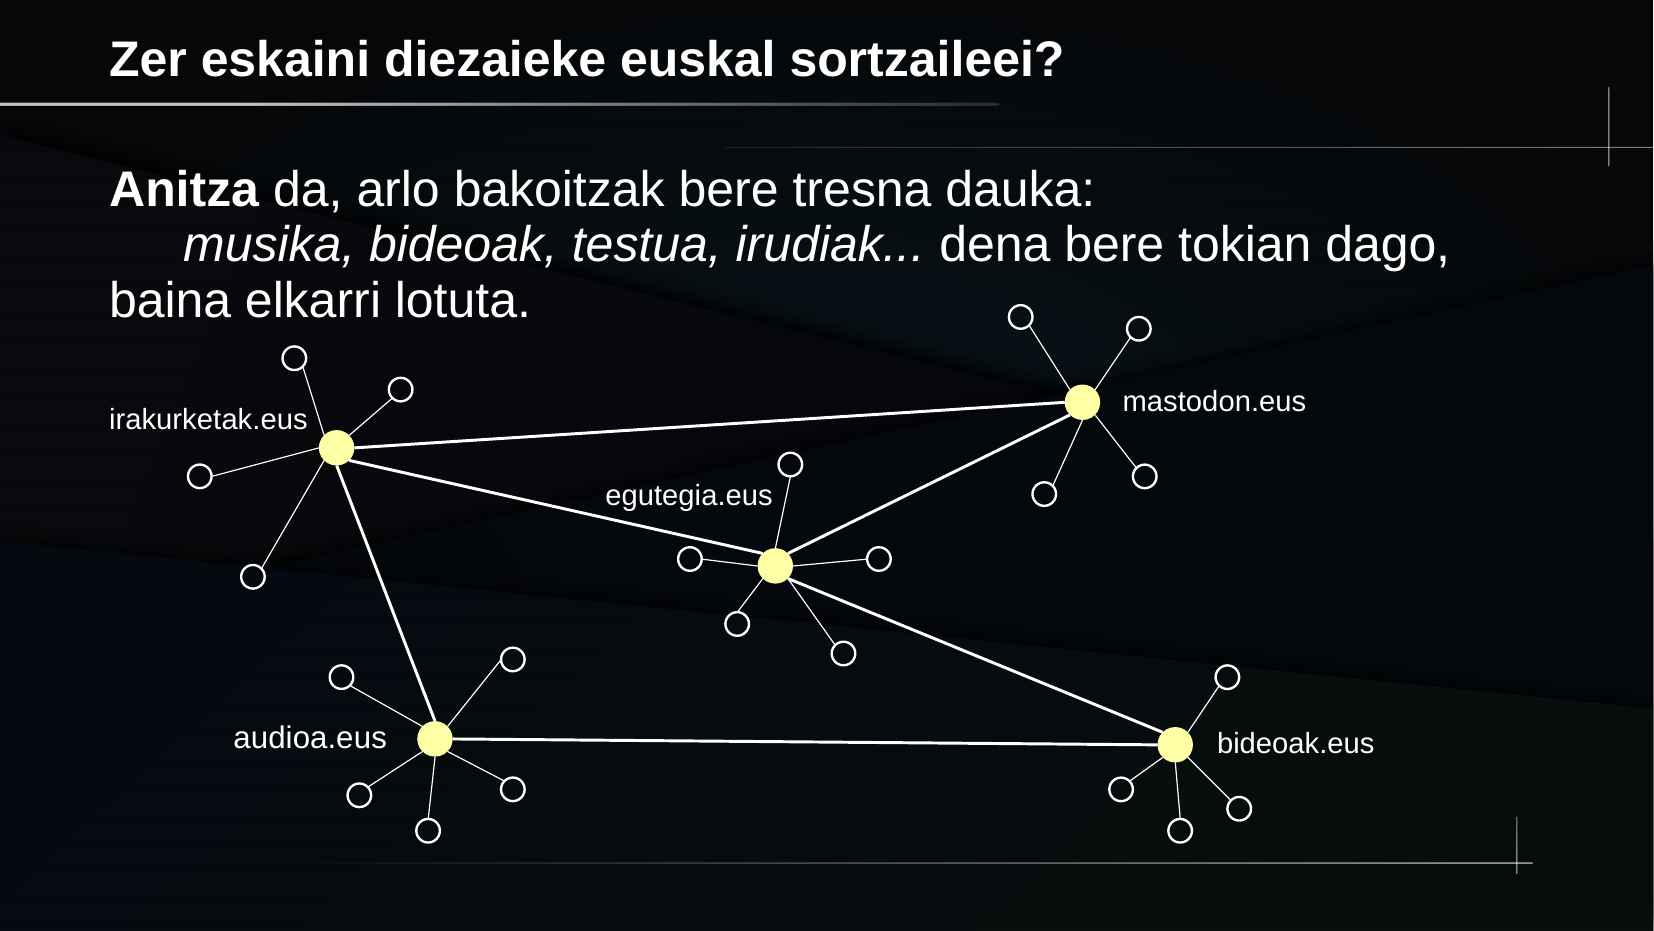

Zer eskaini diezaieke euskal sortzaileei?
Anitza da, arlo bakoitzak bere tresna dauka:
	musika, bideoak, testua, irudiak... dena bere tokian dago, baina elkarri lotuta.
mastodon.eus
irakurketak.eus
egutegia.eus
audioa.eus
bideoak.eus